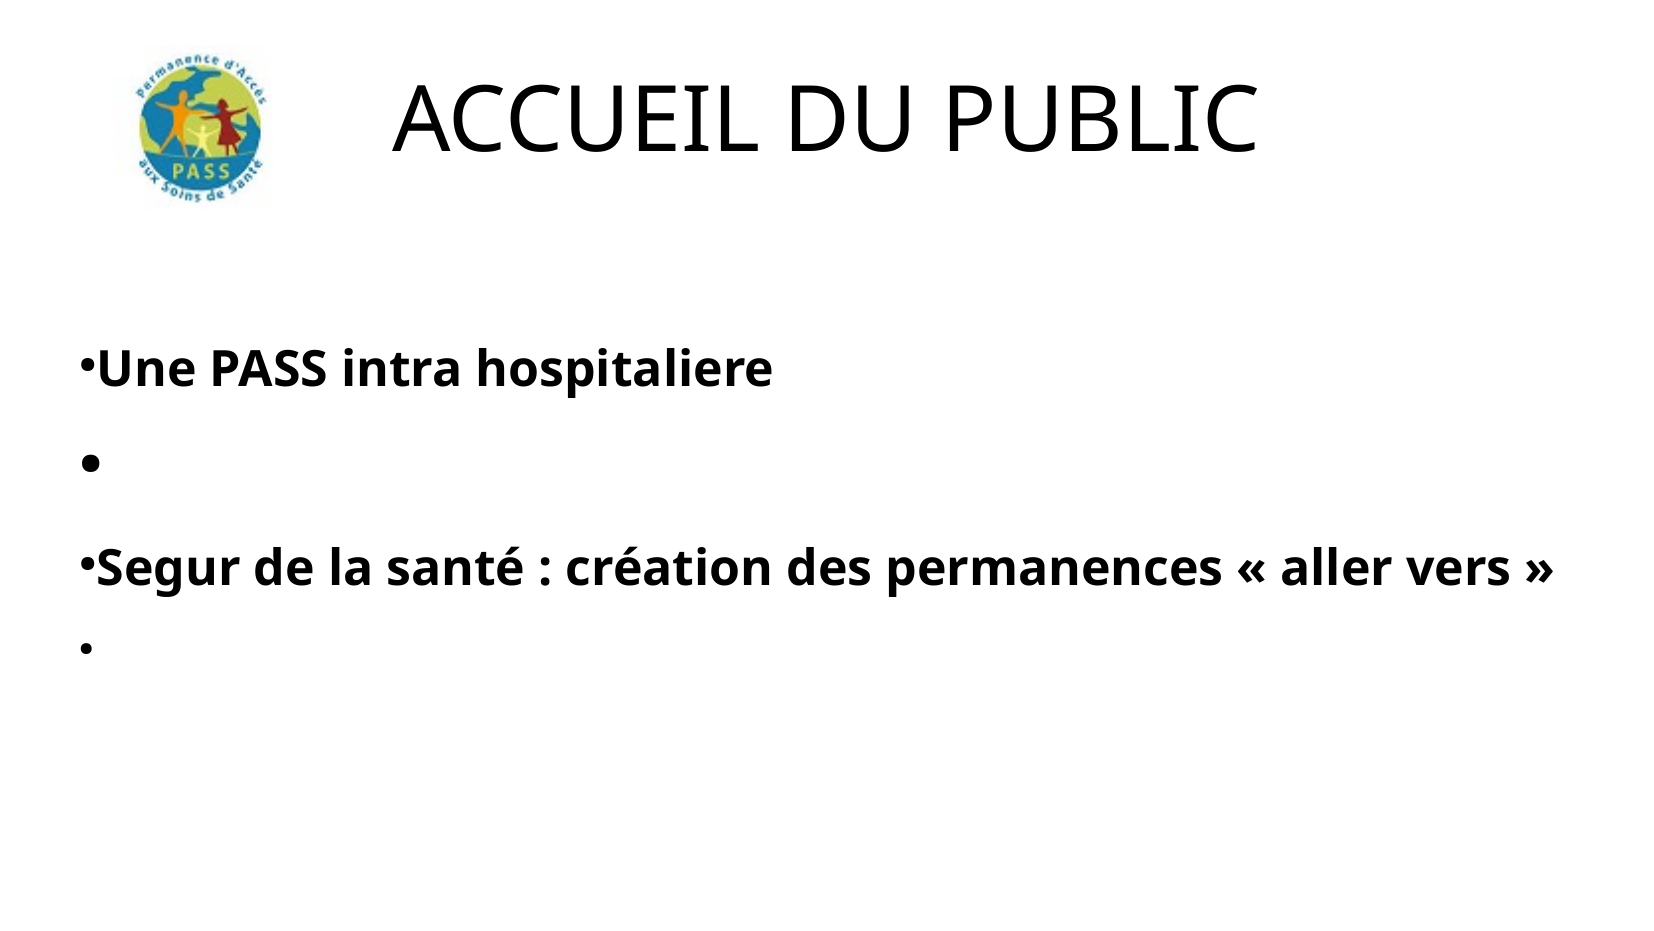

# ACCUEIL DU PUBLIC
Une PASS intra hospitaliere
Segur de la santé : création des permanences « aller vers »